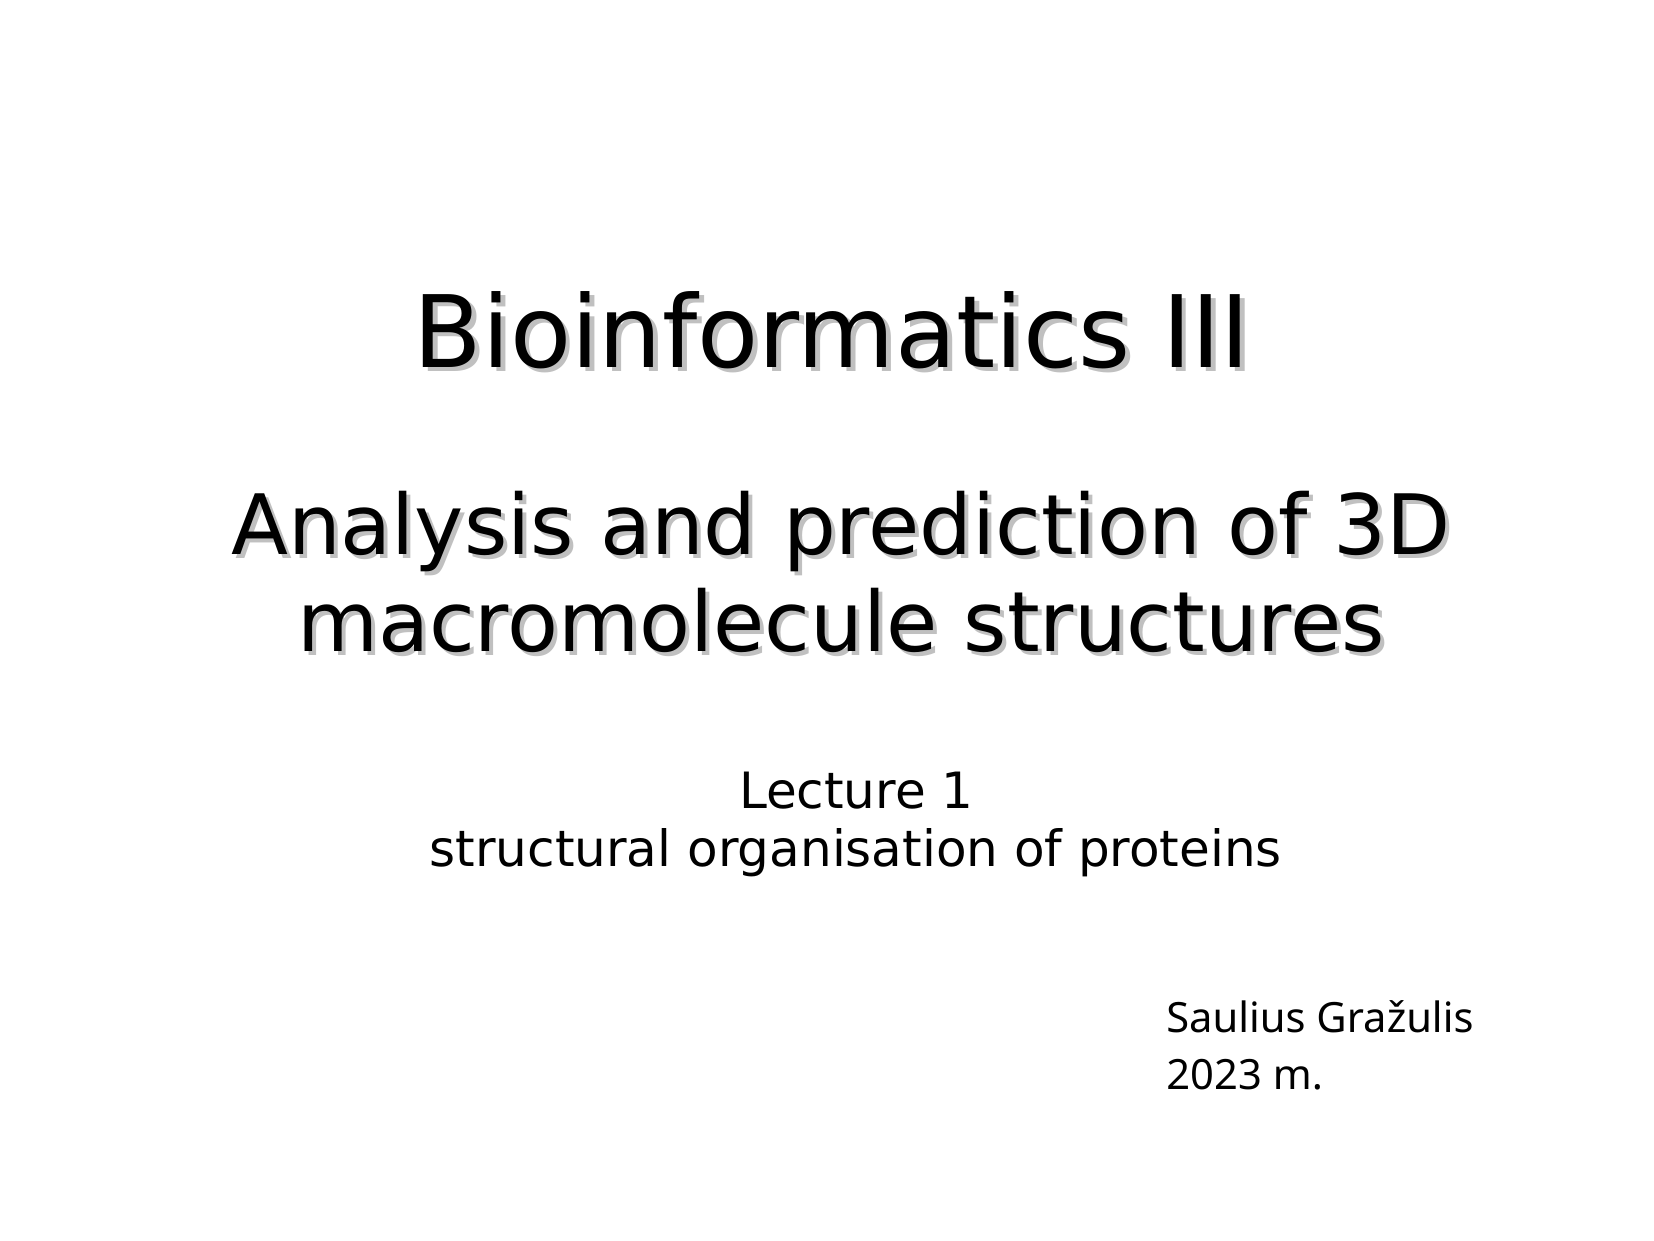

# Bioinformatics III
Analysis and prediction of 3D macromolecule structures
Lecture 1
structural organisation of proteins
Saulius Gražulis
2023 m.